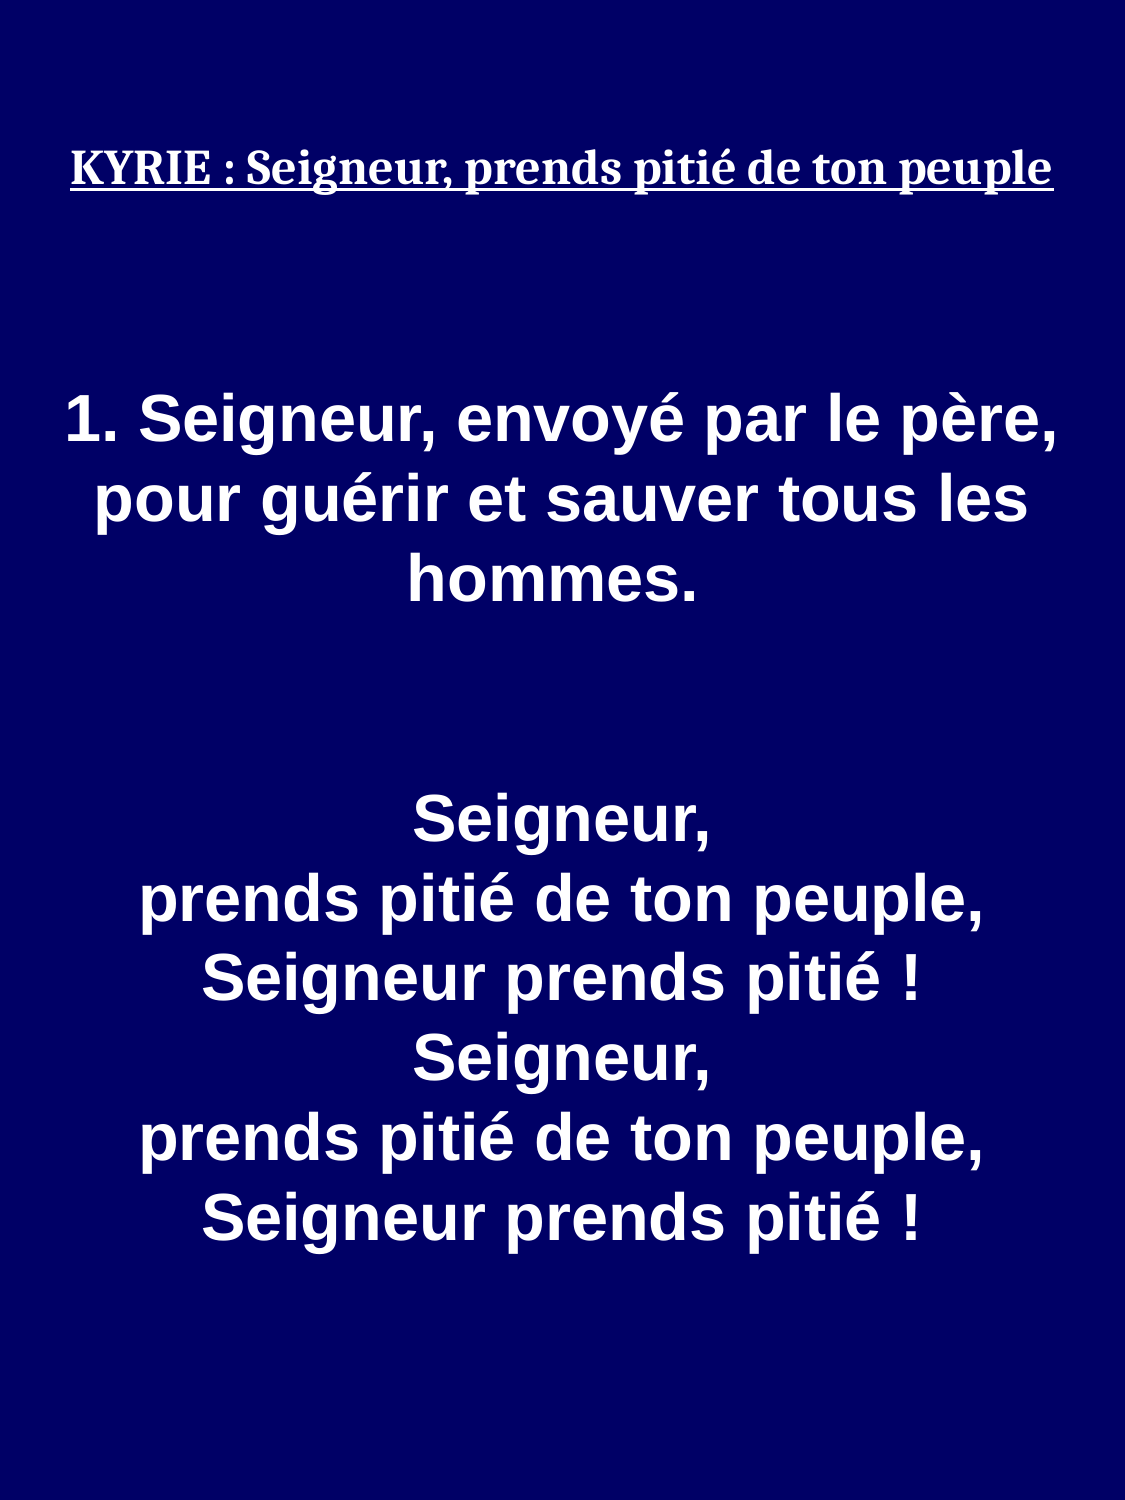

KYRIE : Seigneur, prends pitié de ton peuple
1. Seigneur, envoyé par le père, pour guérir et sauver tous les hommes.
Seigneur,
prends pitié de ton peuple,
Seigneur prends pitié !
Seigneur,
prends pitié de ton peuple,
Seigneur prends pitié !